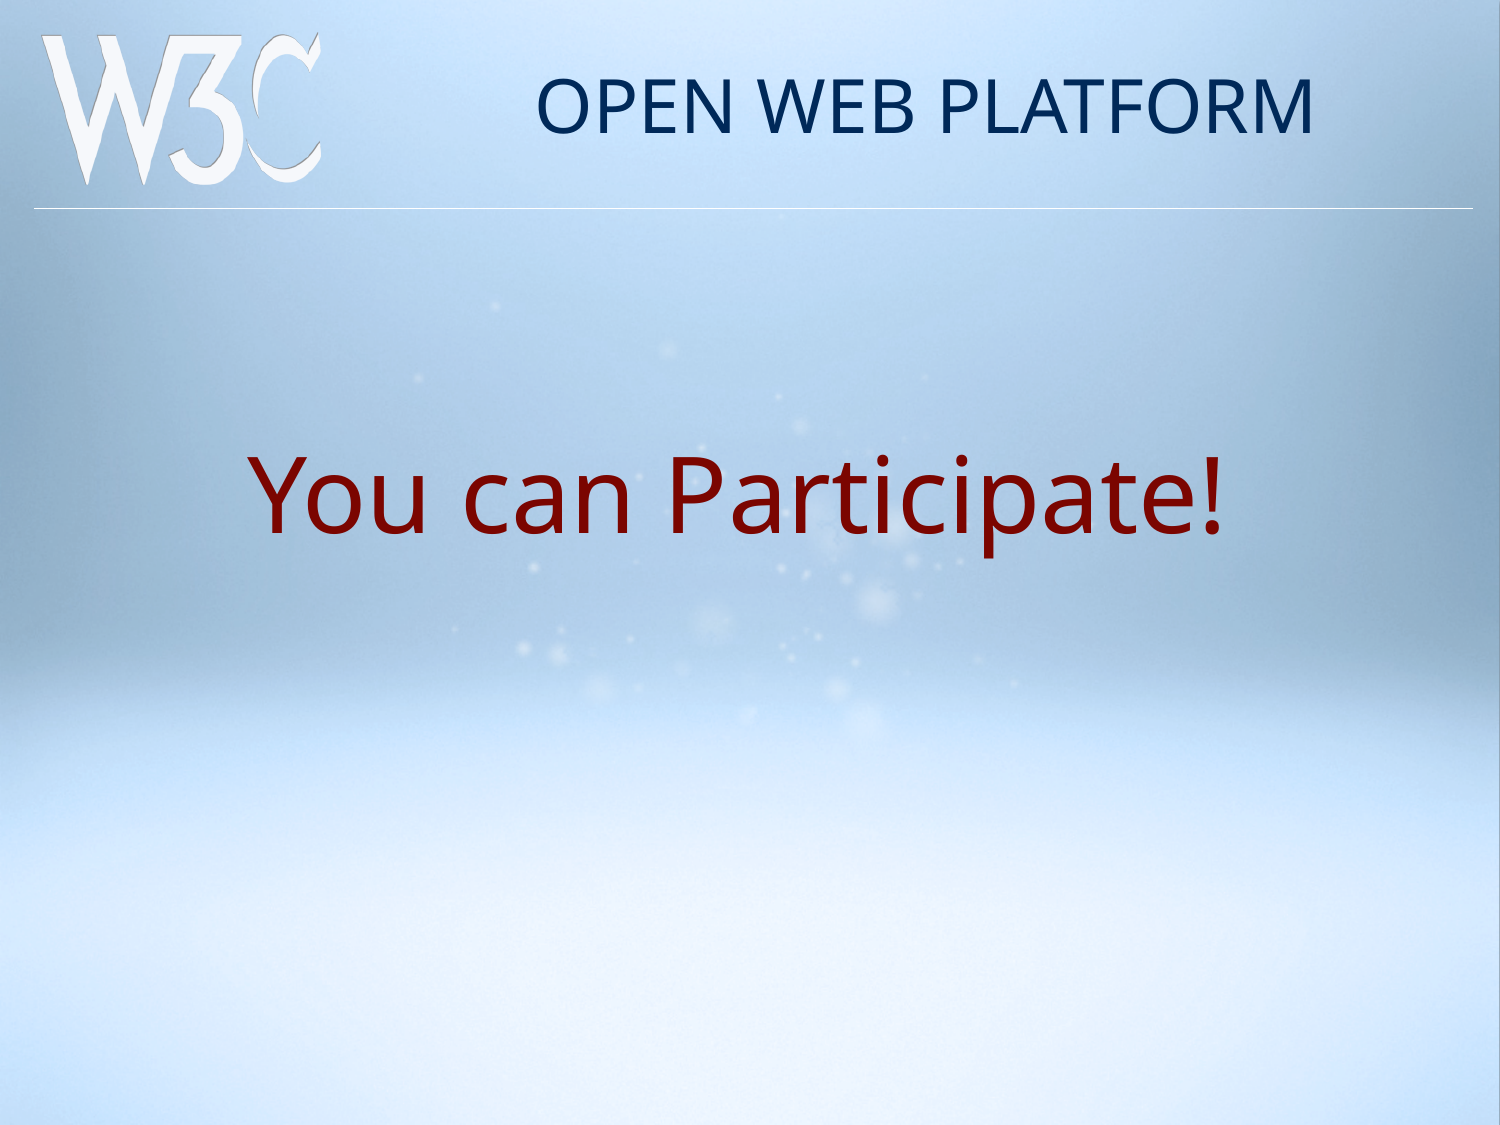

# OPEN WEB PLATFORM
You can Participate!